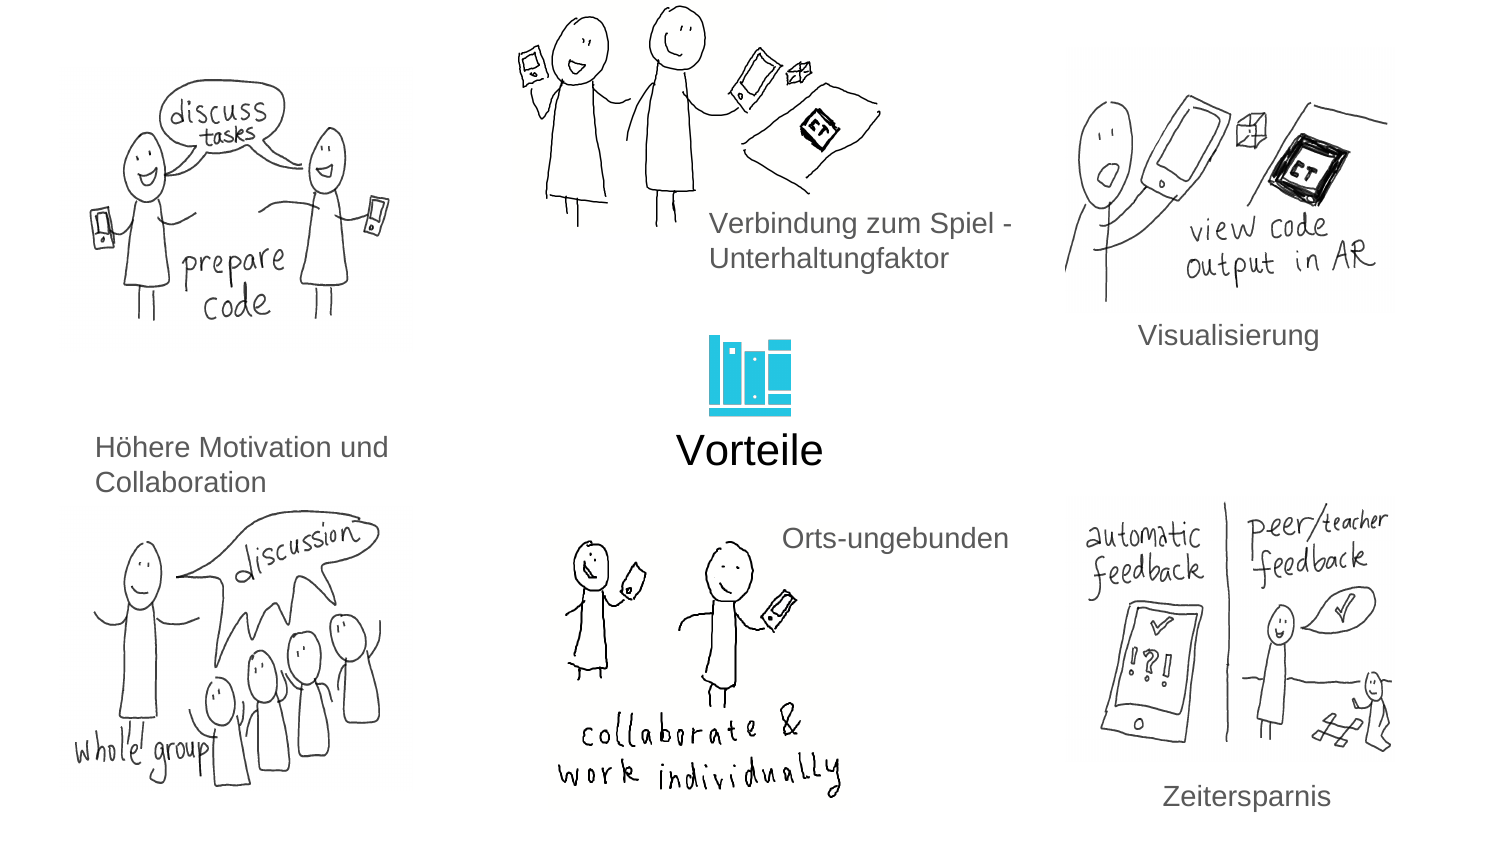

Verbindung zum Spiel - Unterhaltungfaktor
Visualisierung
Höhere Motivation und Collaboration
# Vorteile
Orts-ungebunden
Zeitersparnis